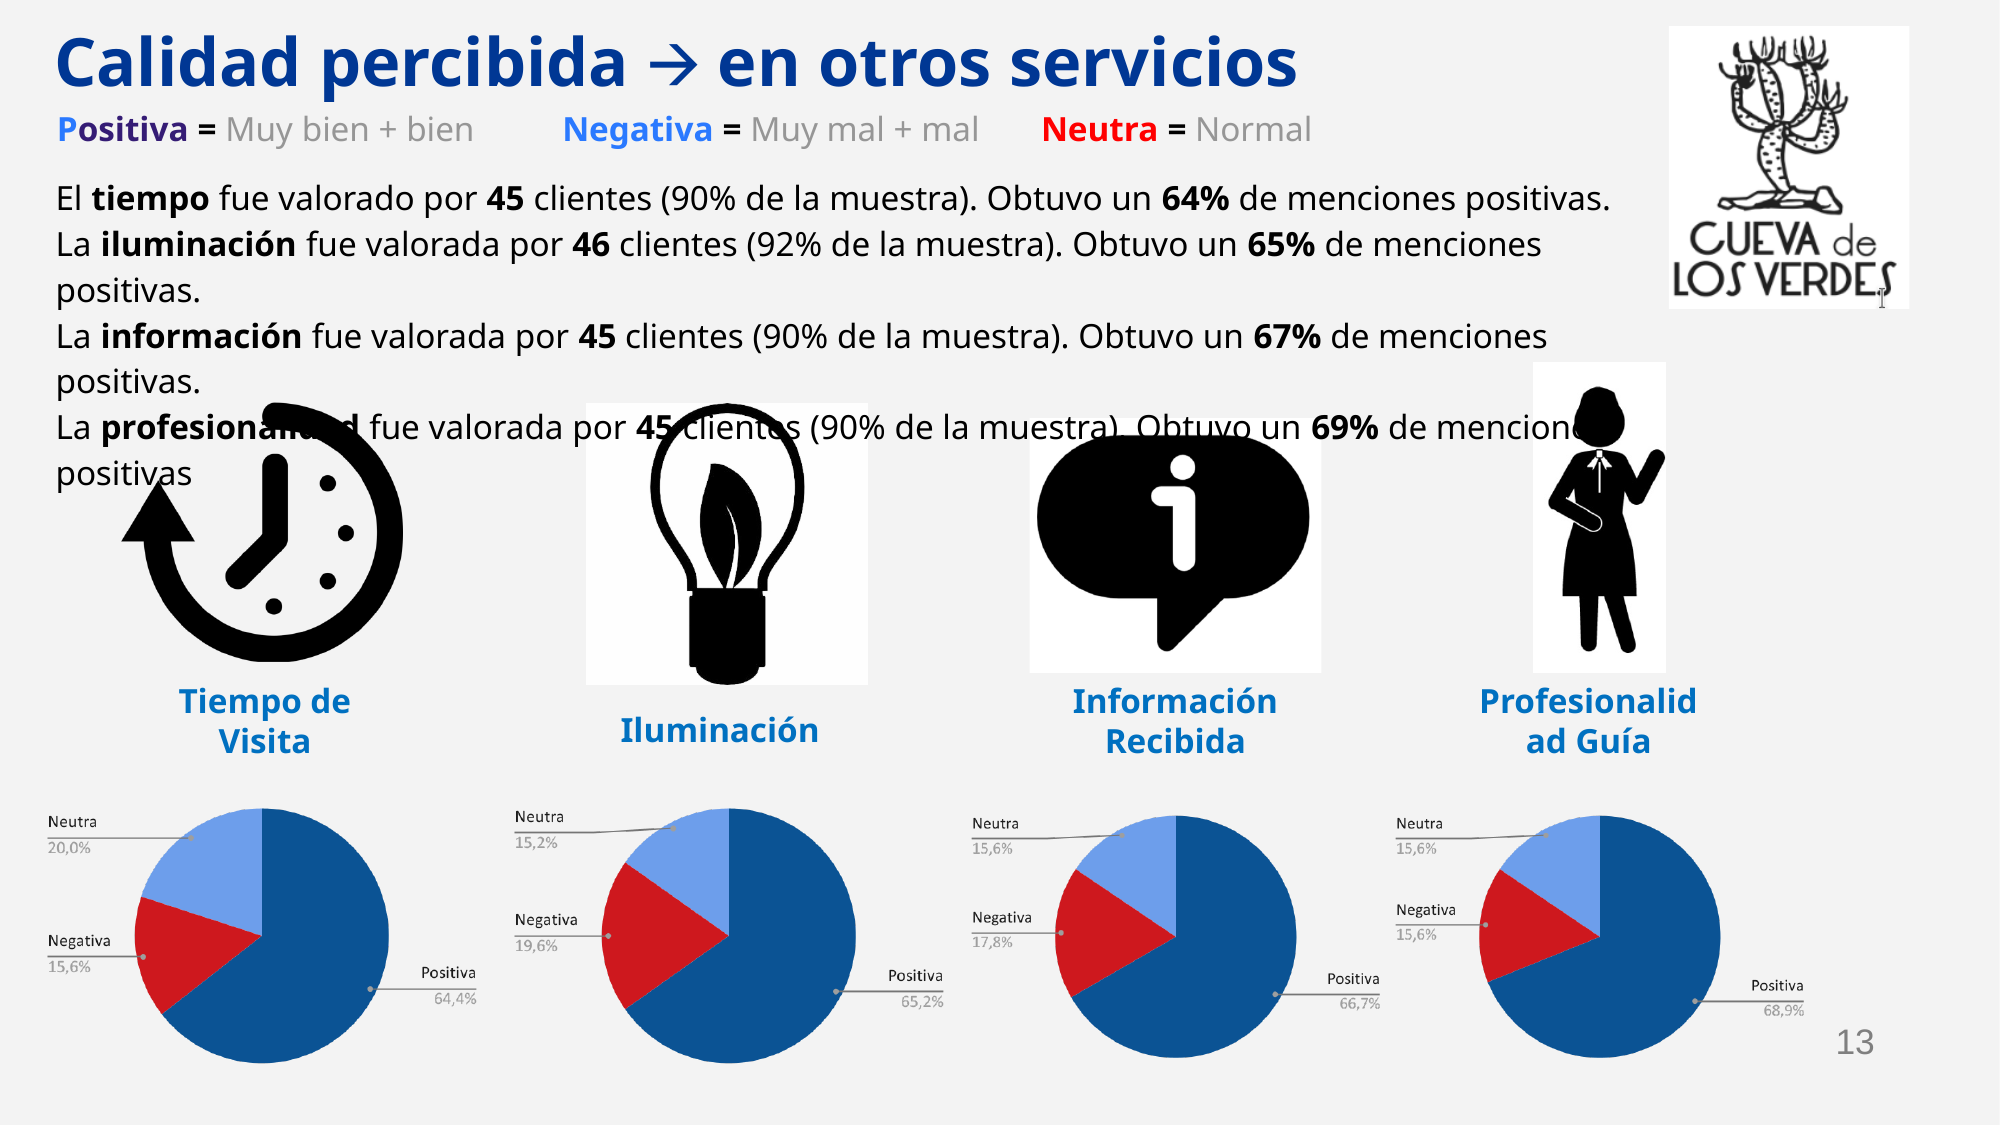

Calidad percibida 🡪 en otros servicios
Positiva = Muy bien + bien Negativa = Muy mal + mal Neutra = Normal
El tiempo fue valorado por 45 clientes (90% de la muestra). Obtuvo un 64% de menciones positivas.
La iluminación fue valorada por 46 clientes (92% de la muestra). Obtuvo un 65% de menciones positivas.
La información fue valorada por 45 clientes (90% de la muestra). Obtuvo un 67% de menciones positivas.
La profesionalidad fue valorada por 45 clientes (90% de la muestra). Obtuvo un 69% de menciones positivas
Tiempo de Visita
Información Recibida
Profesionalidad Guía
Iluminación